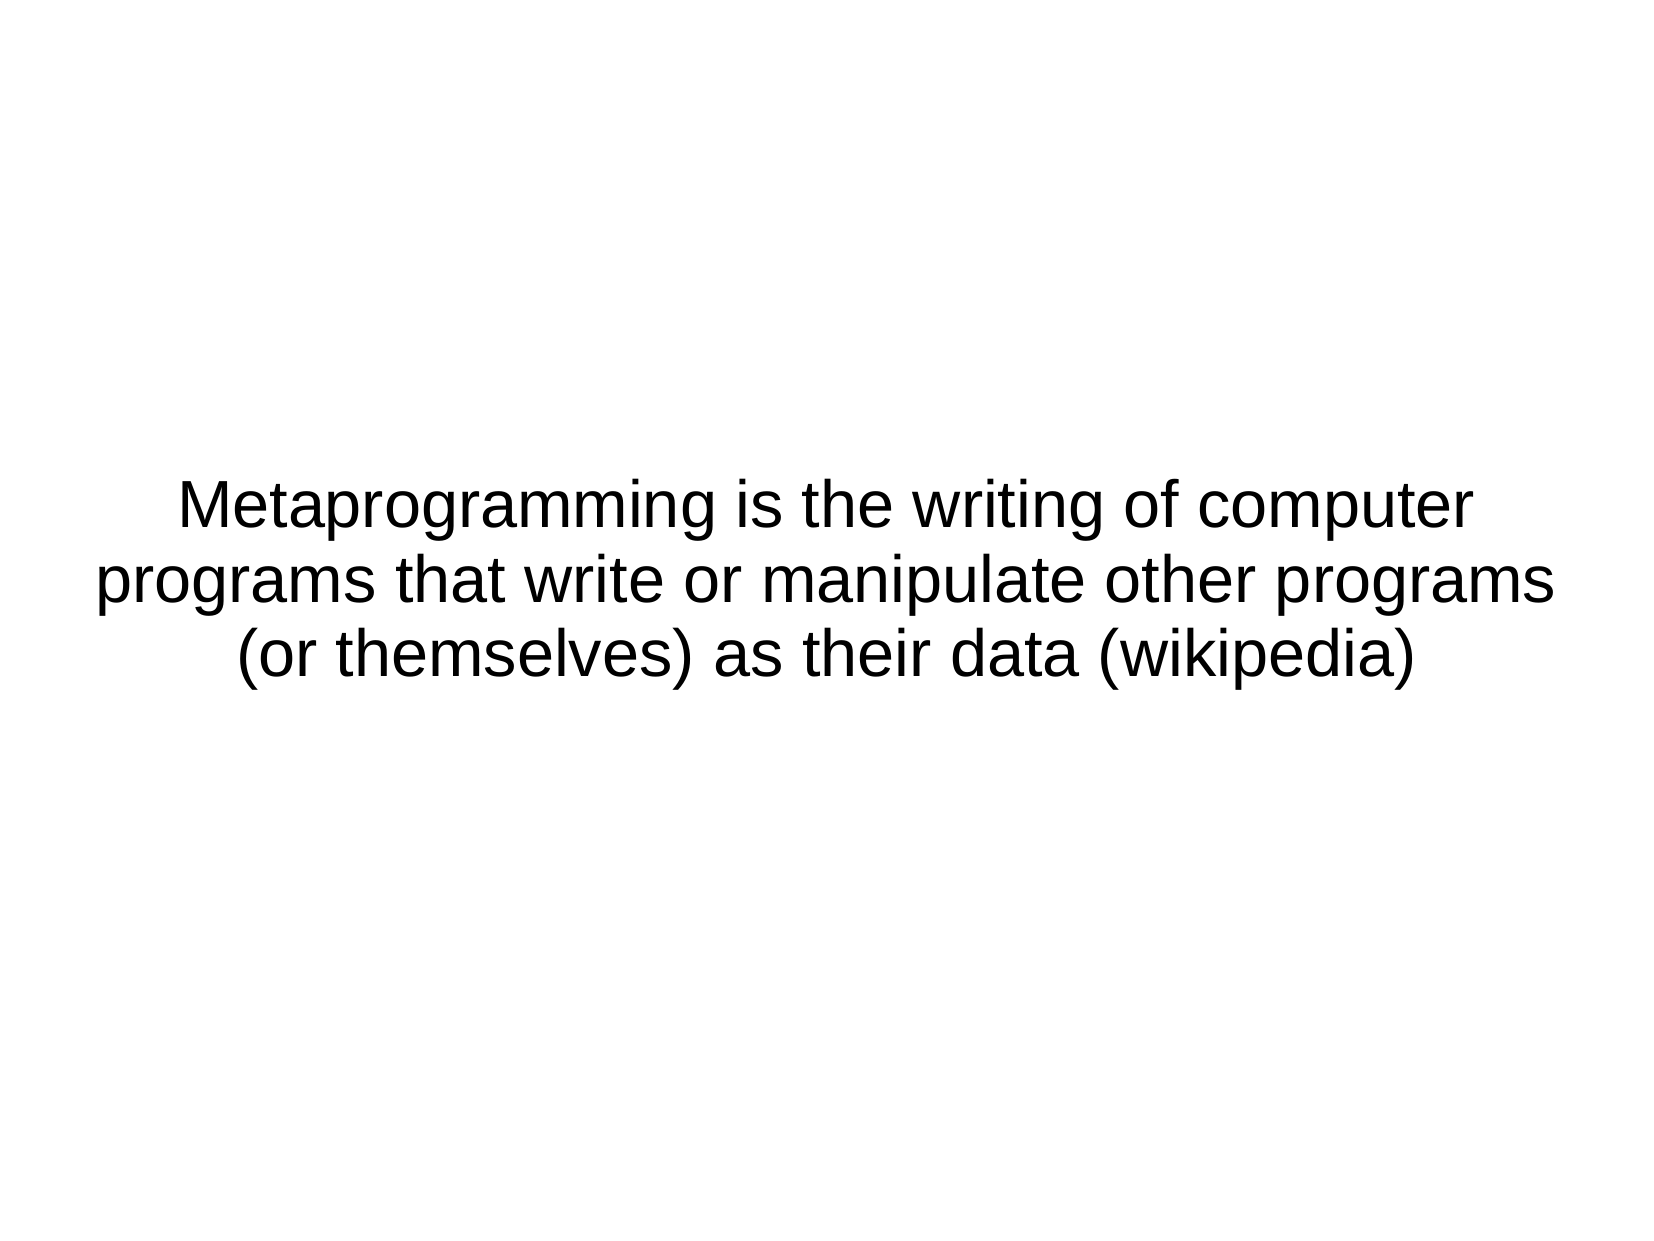

# Metaprogramming is the writing of computer programs that write or manipulate other programs (or themselves) as their data (wikipedia)